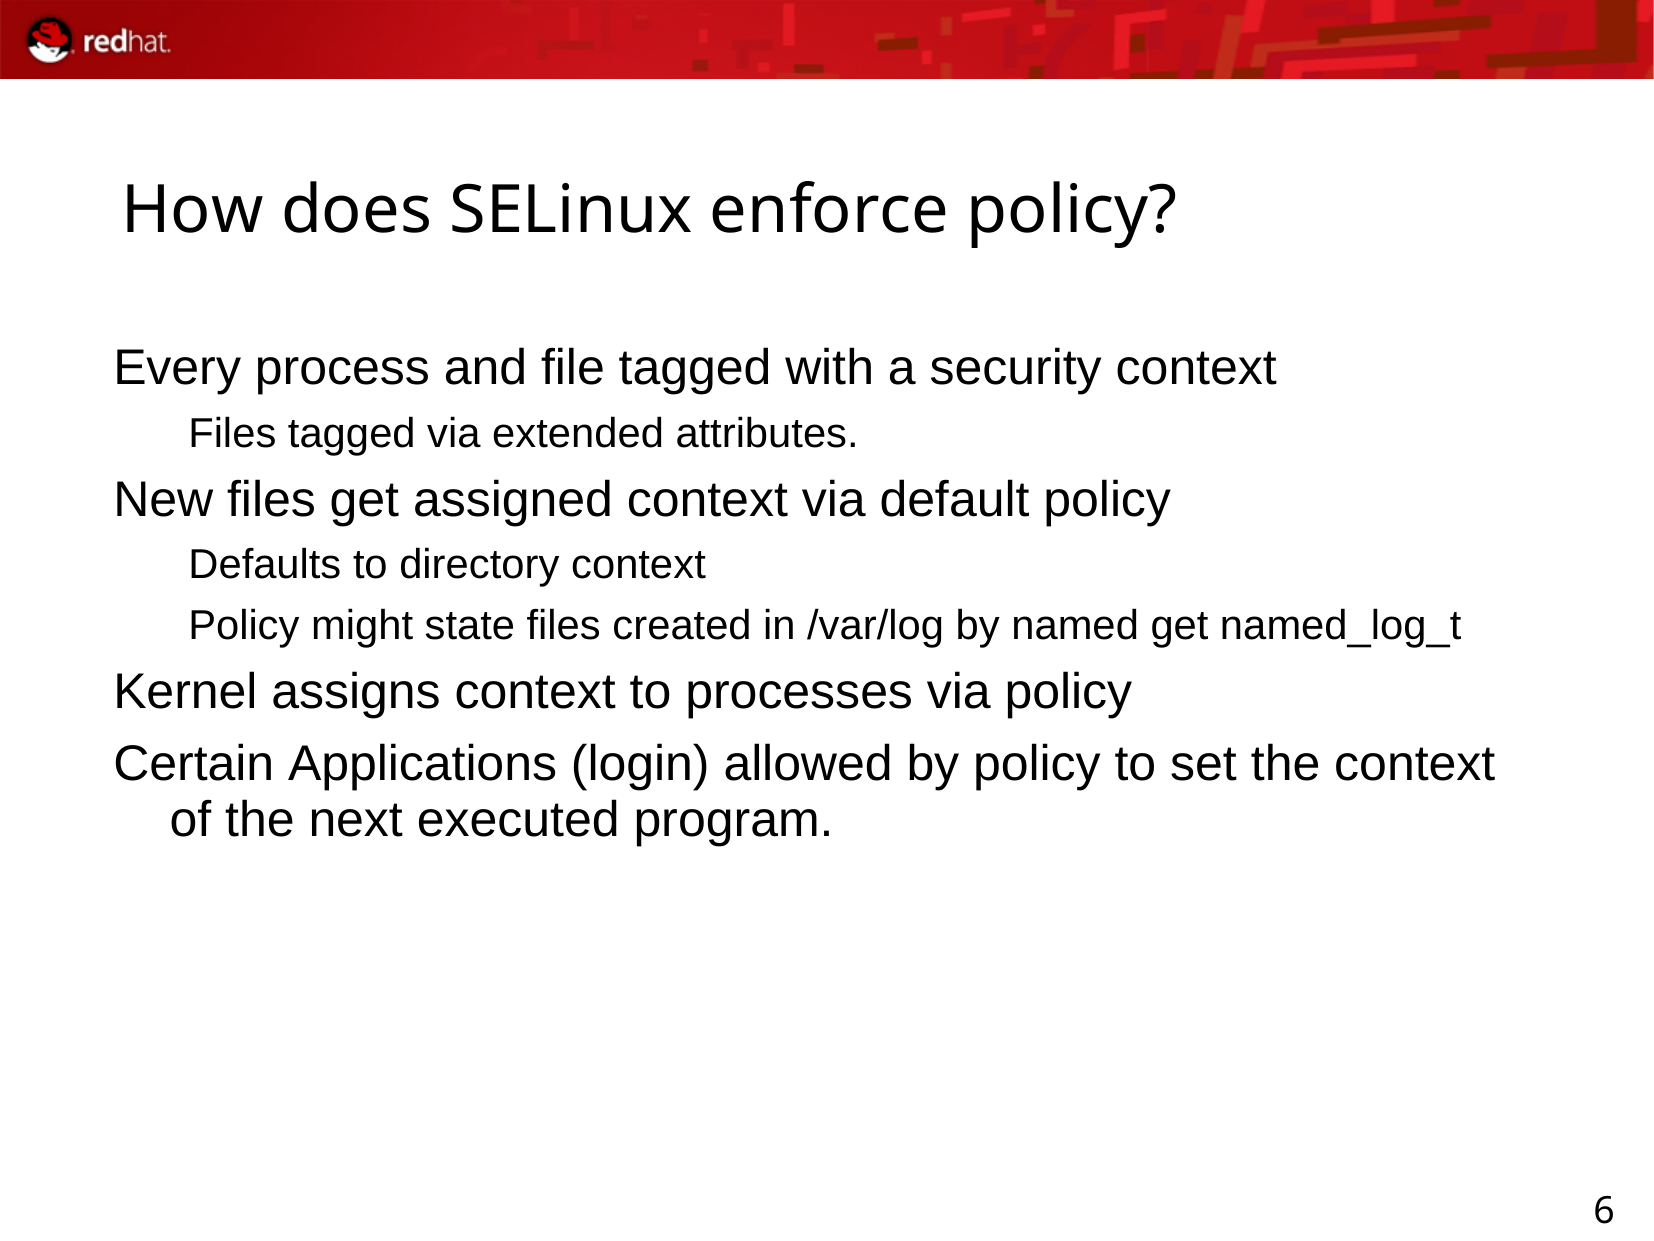

# How does SELinux enforce policy?
Every process and file tagged with a security context
Files tagged via extended attributes.
New files get assigned context via default policy
Defaults to directory context
Policy might state files created in /var/log by named get named_log_t
Kernel assigns context to processes via policy
Certain Applications (login) allowed by policy to set the context of the next executed program.